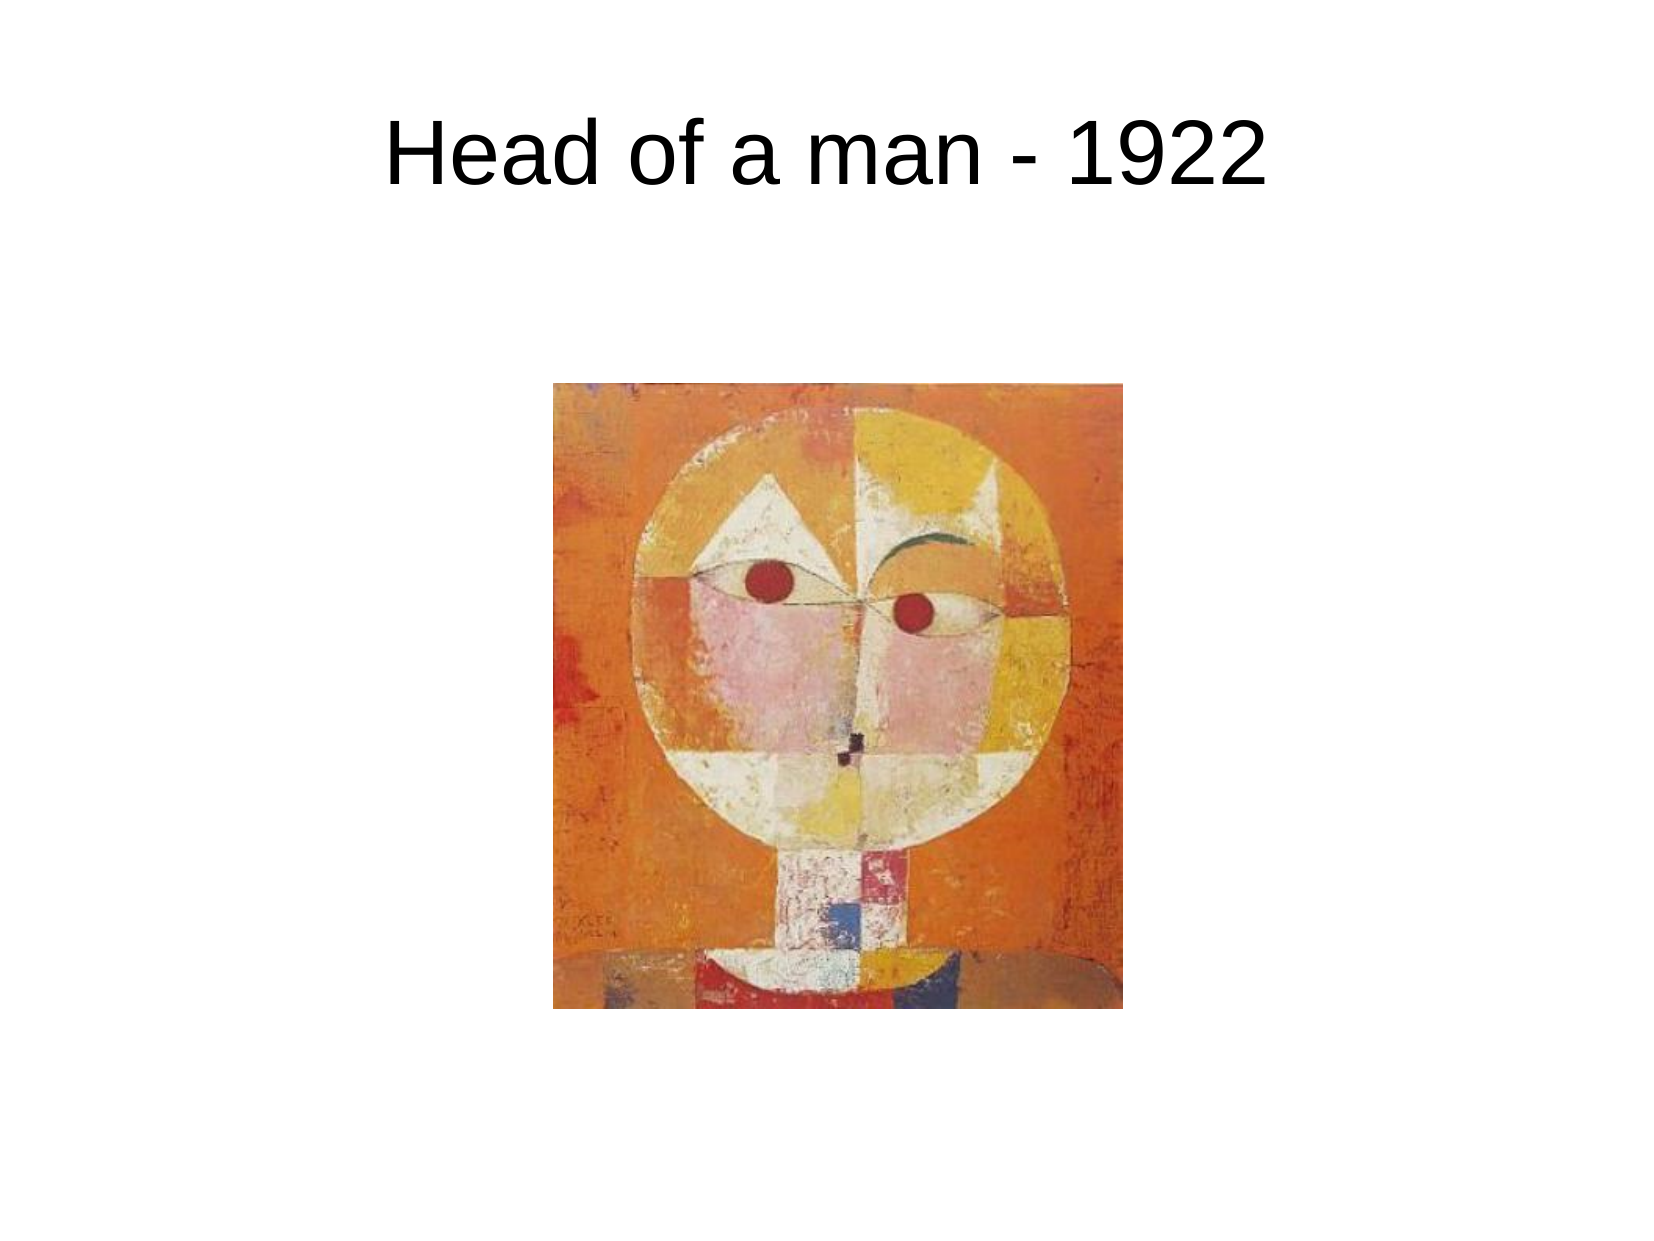

# Head of a man - 1922